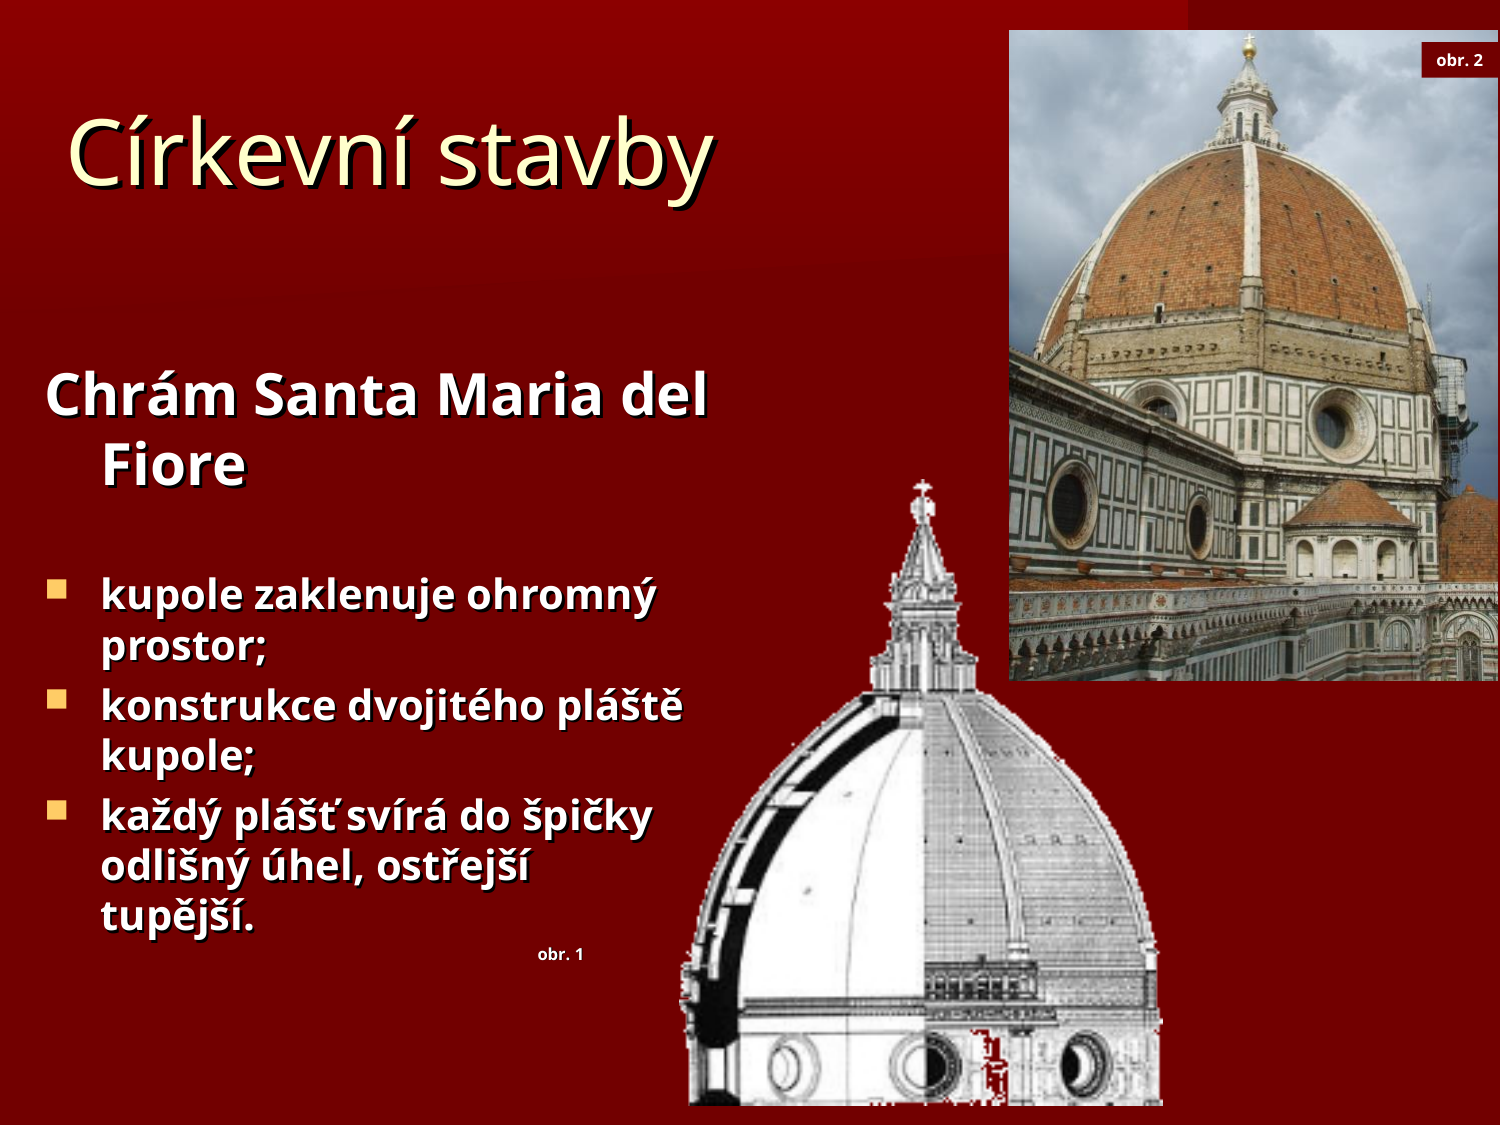

obr. 2
# Církevní stavby
Chrám Santa Maria del Fiore
kupole zaklenuje ohromný prostor;
konstrukce dvojitého pláště kupole;
každý plášť svírá do špičky odlišný úhel, ostřejší a tupější.
 obr. 1